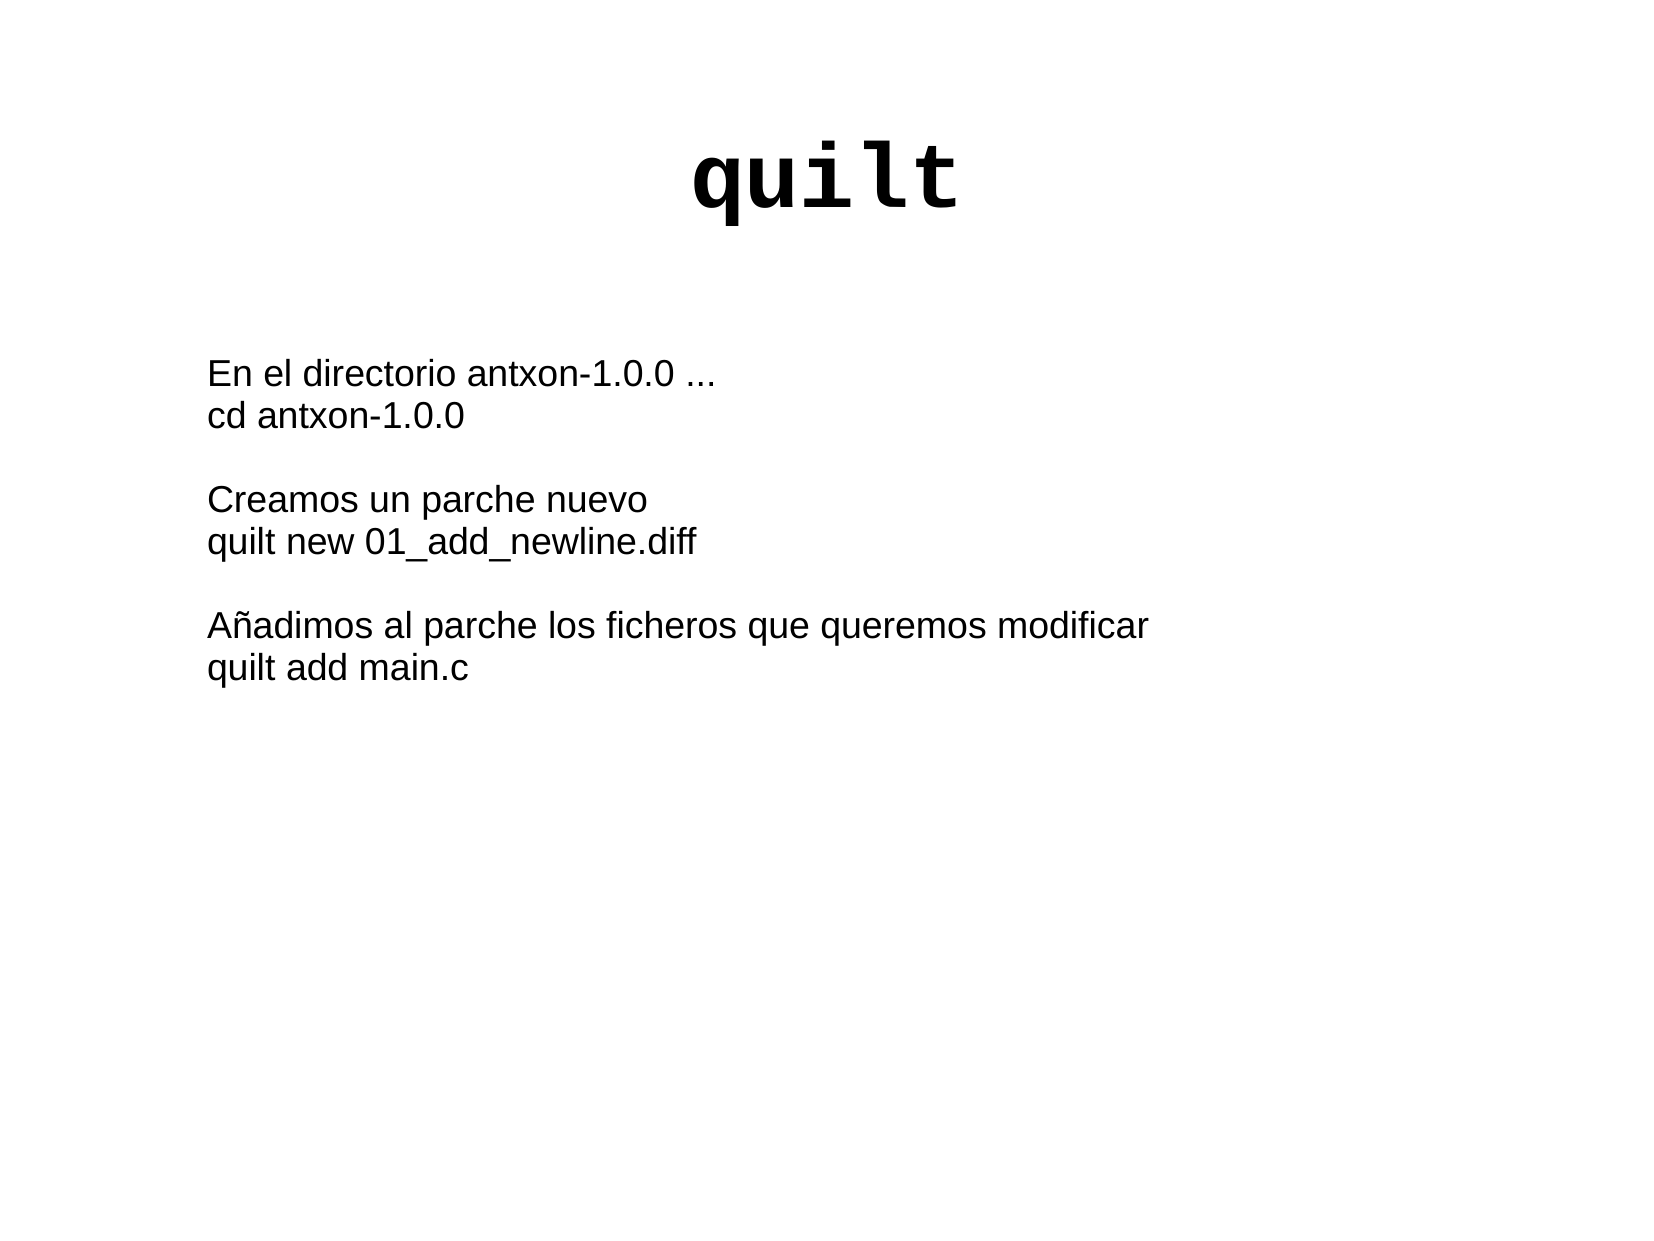

quilt
En el directorio antxon-1.0.0 ...
cd antxon-1.0.0
Creamos un parche nuevo
quilt new 01_add_newline.diff
Añadimos al parche los ficheros que queremos modificar
quilt add main.c